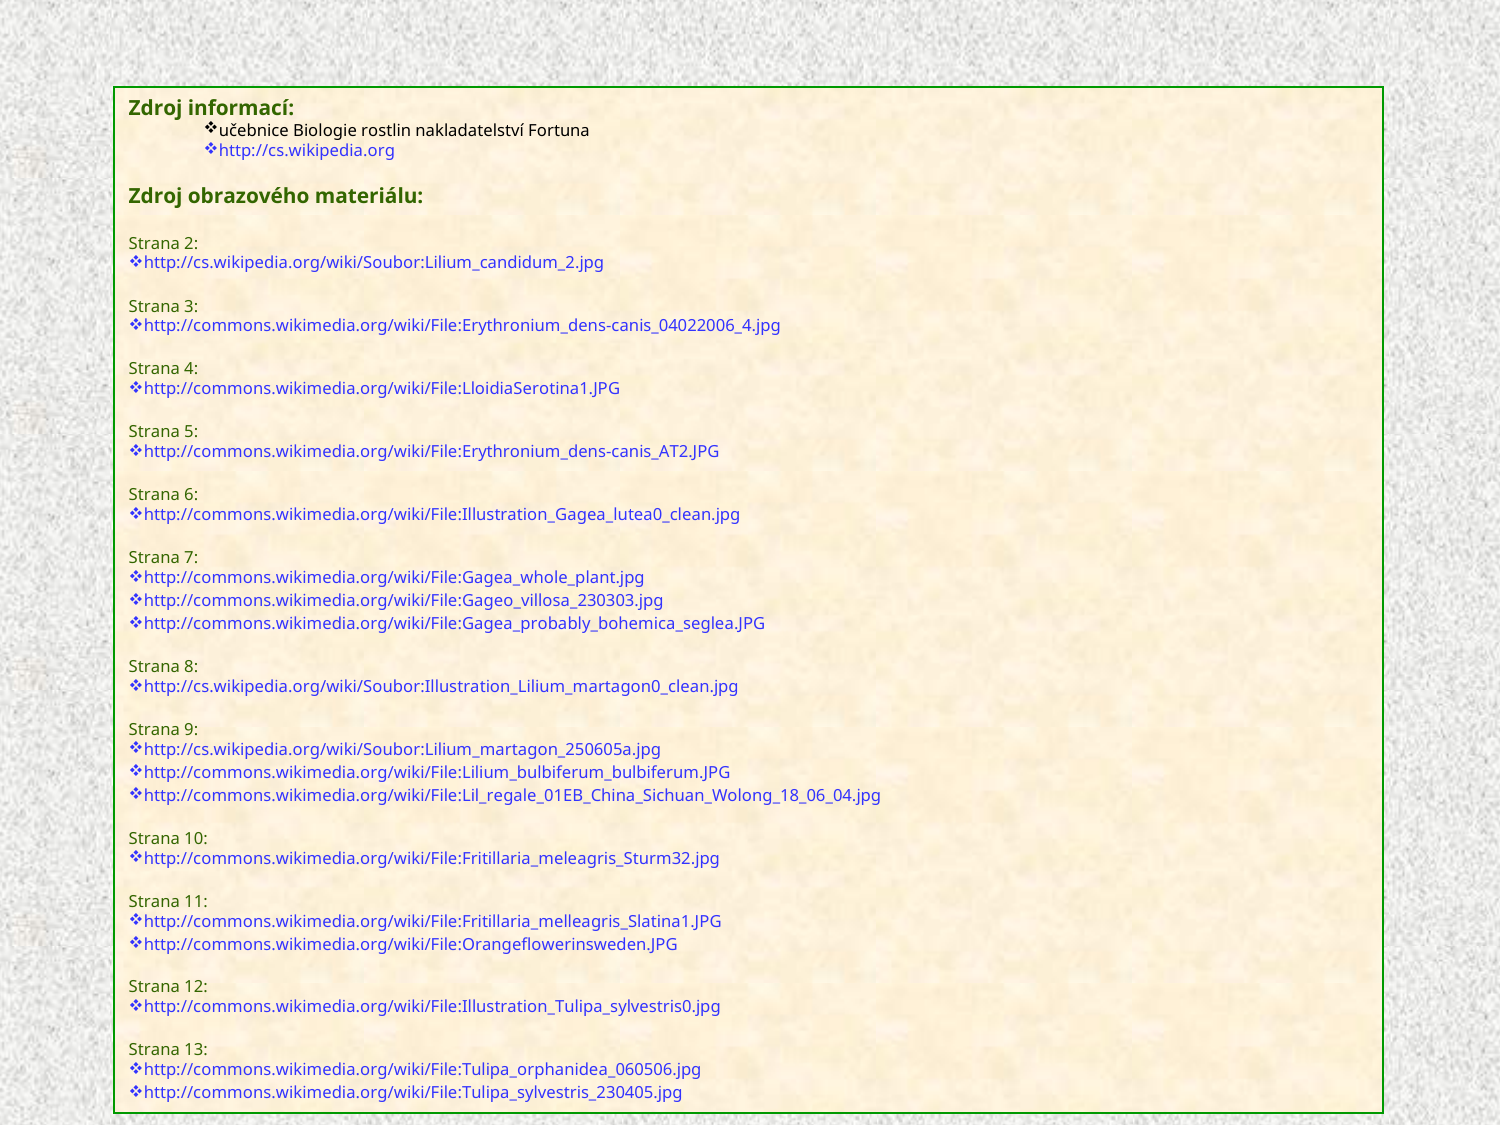

Zdroj informací:
učebnice Biologie rostlin nakladatelství Fortuna
http://cs.wikipedia.org
Zdroj obrazového materiálu:
Strana 2:
http://cs.wikipedia.org/wiki/Soubor:Lilium_candidum_2.jpg
Strana 3:
http://commons.wikimedia.org/wiki/File:Erythronium_dens-canis_04022006_4.jpg
Strana 4:
http://commons.wikimedia.org/wiki/File:LloidiaSerotina1.JPG
Strana 5:
http://commons.wikimedia.org/wiki/File:Erythronium_dens-canis_AT2.JPG
Strana 6:
http://commons.wikimedia.org/wiki/File:Illustration_Gagea_lutea0_clean.jpg
Strana 7:
http://commons.wikimedia.org/wiki/File:Gagea_whole_plant.jpg
http://commons.wikimedia.org/wiki/File:Gageo_villosa_230303.jpg
http://commons.wikimedia.org/wiki/File:Gagea_probably_bohemica_seglea.JPG
Strana 8:
http://cs.wikipedia.org/wiki/Soubor:Illustration_Lilium_martagon0_clean.jpg
Strana 9:
http://cs.wikipedia.org/wiki/Soubor:Lilium_martagon_250605a.jpg
http://commons.wikimedia.org/wiki/File:Lilium_bulbiferum_bulbiferum.JPG
http://commons.wikimedia.org/wiki/File:Lil_regale_01EB_China_Sichuan_Wolong_18_06_04.jpg
Strana 10:
http://commons.wikimedia.org/wiki/File:Fritillaria_meleagris_Sturm32.jpg
Strana 11:
http://commons.wikimedia.org/wiki/File:Fritillaria_melleagris_Slatina1.JPG
http://commons.wikimedia.org/wiki/File:Orangeflowerinsweden.JPG
Strana 12:
http://commons.wikimedia.org/wiki/File:Illustration_Tulipa_sylvestris0.jpg
Strana 13:
http://commons.wikimedia.org/wiki/File:Tulipa_orphanidea_060506.jpg
http://commons.wikimedia.org/wiki/File:Tulipa_sylvestris_230405.jpg